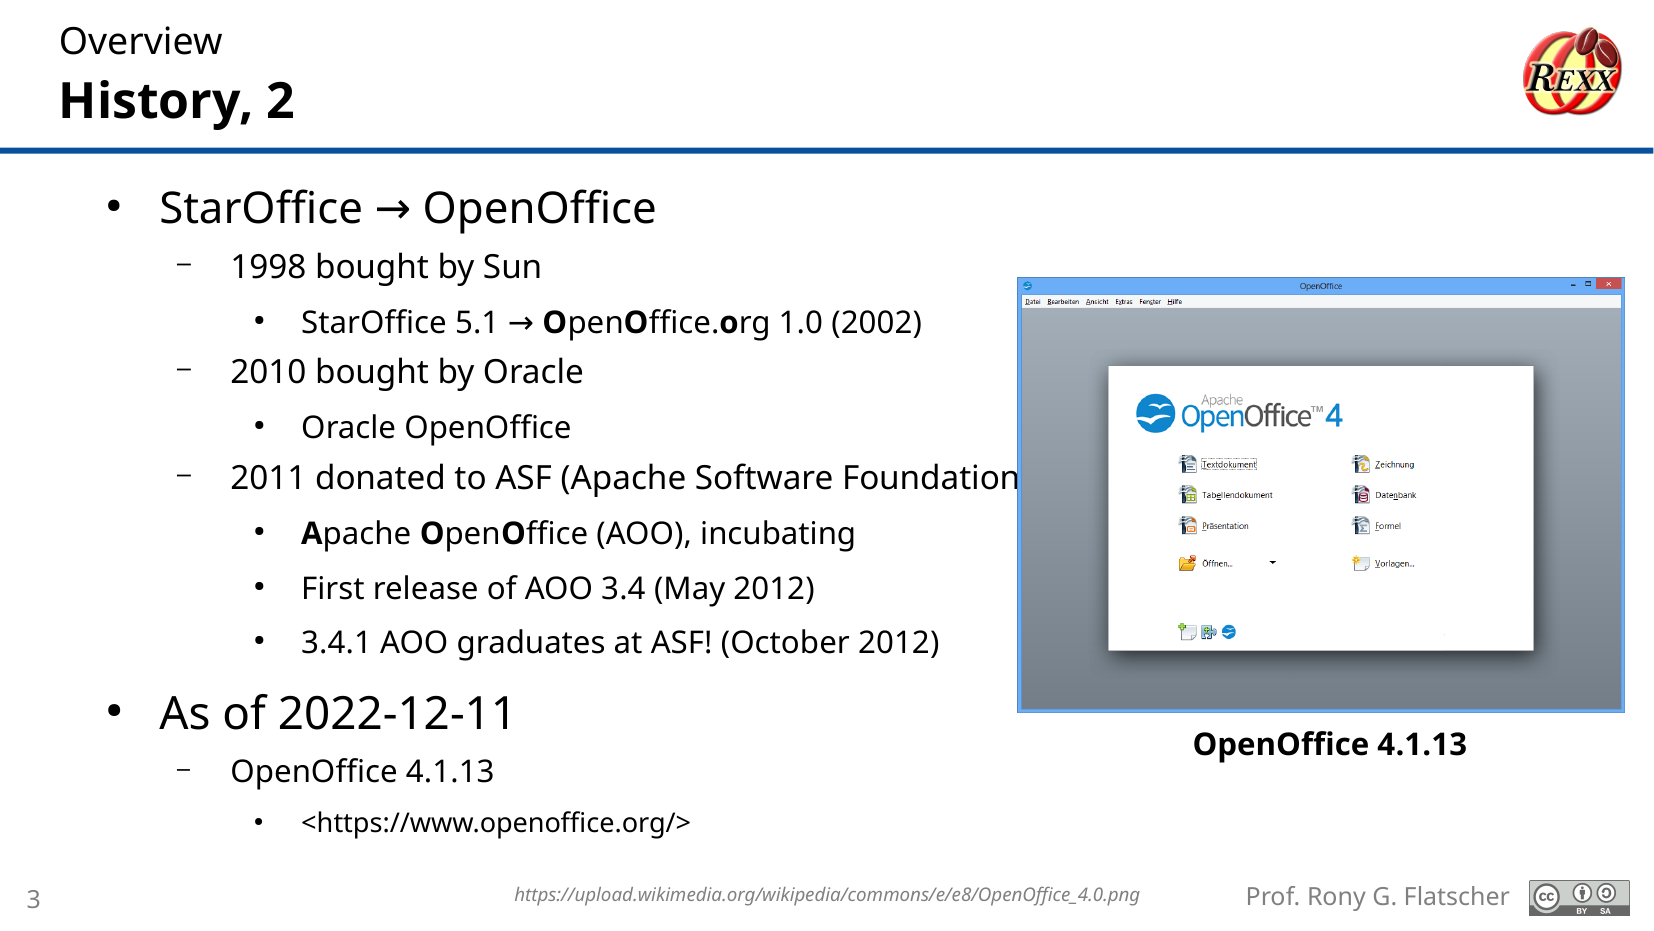

# Overview History, 2
StarOffice → OpenOffice
1998 bought by Sun
StarOffice 5.1 → OpenOffice.org 1.0 (2002)
2010 bought by Oracle
Oracle OpenOffice
2011 donated to ASF (Apache Software Foundation)
Apache OpenOffice (AOO), incubating
First release of AOO 3.4 (May 2012)
3.4.1 AOO graduates at ASF! (October 2012)
As of 2022-12-11
OpenOffice 4.1.13
<https://www.openoffice.org/>
OpenOffice 4.1.13
https://upload.wikimedia.org/wikipedia/commons/e/e8/OpenOffice_4.0.png